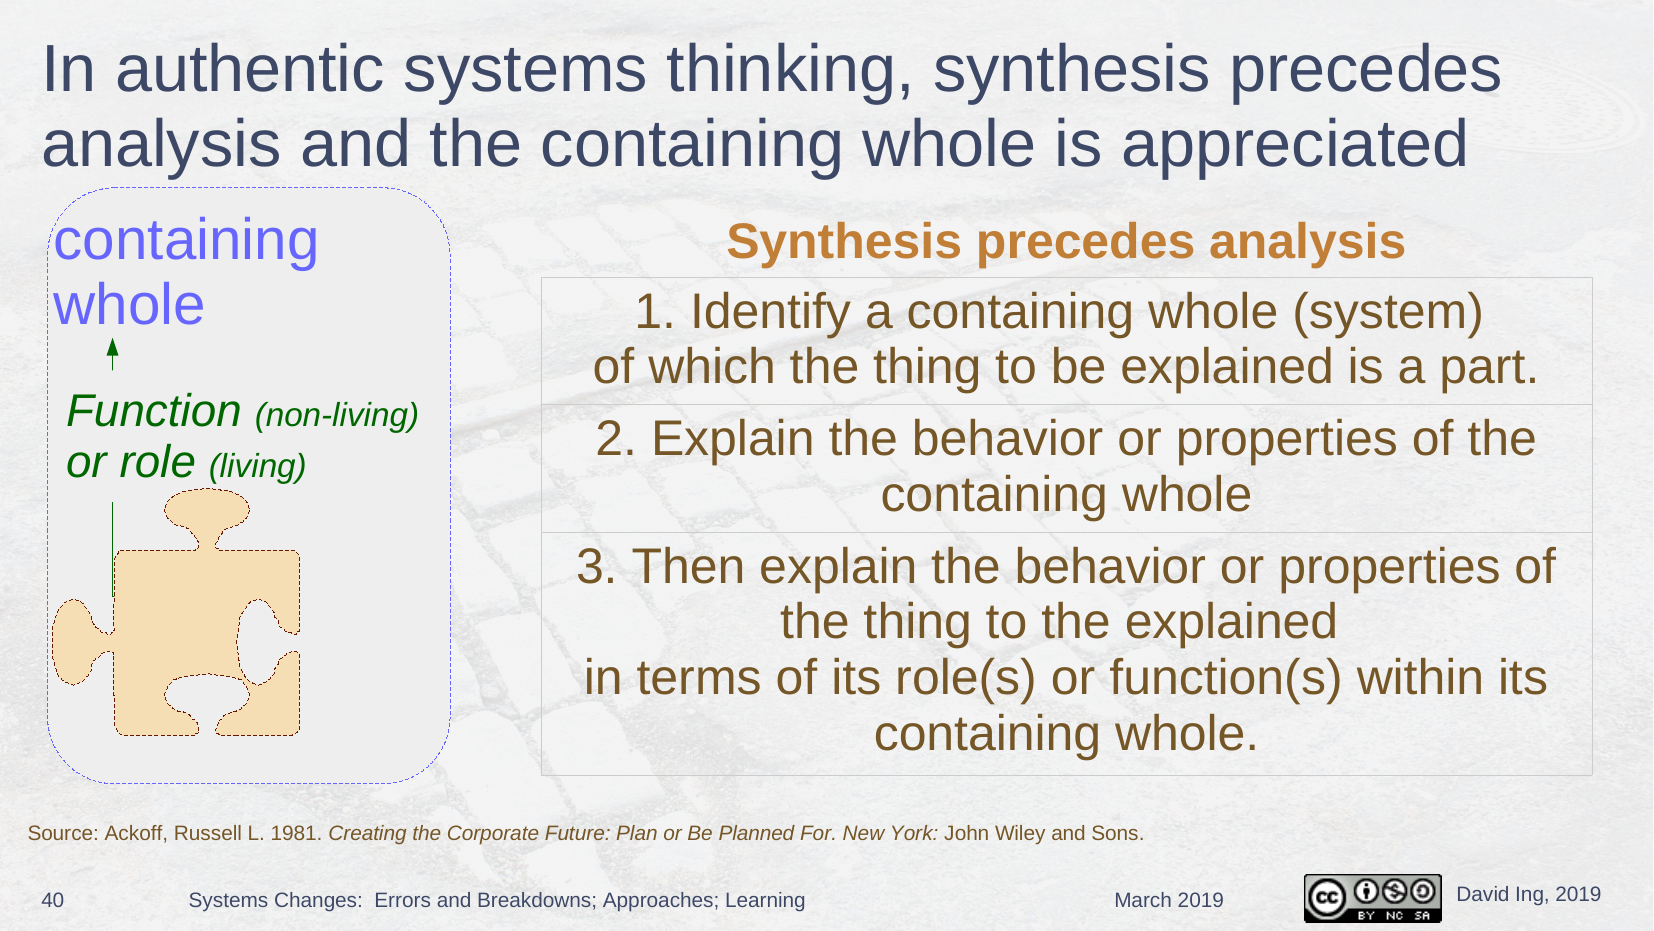

# In authentic systems thinking, synthesis precedes analysis and the containing whole is appreciated
containing
whole
Function (non-living)
or role (living)
part
A(t)
| Synthesis precedes analysis |
| --- |
| 1. Identify a containing whole (system) of which the thing to be explained is a part. |
| 2. Explain the behavior or properties of the containing whole |
| 3. Then explain the behavior or properties of the thing to the explained in terms of its role(s) or function(s) within its containing whole. |
Source: Ackoff, Russell L. 1981. Creating the Corporate Future: Plan or Be Planned For. New York: John Wiley and Sons.
-
Systems Changes: Errors and Breakdowns; Approaches; Learning
March 2019